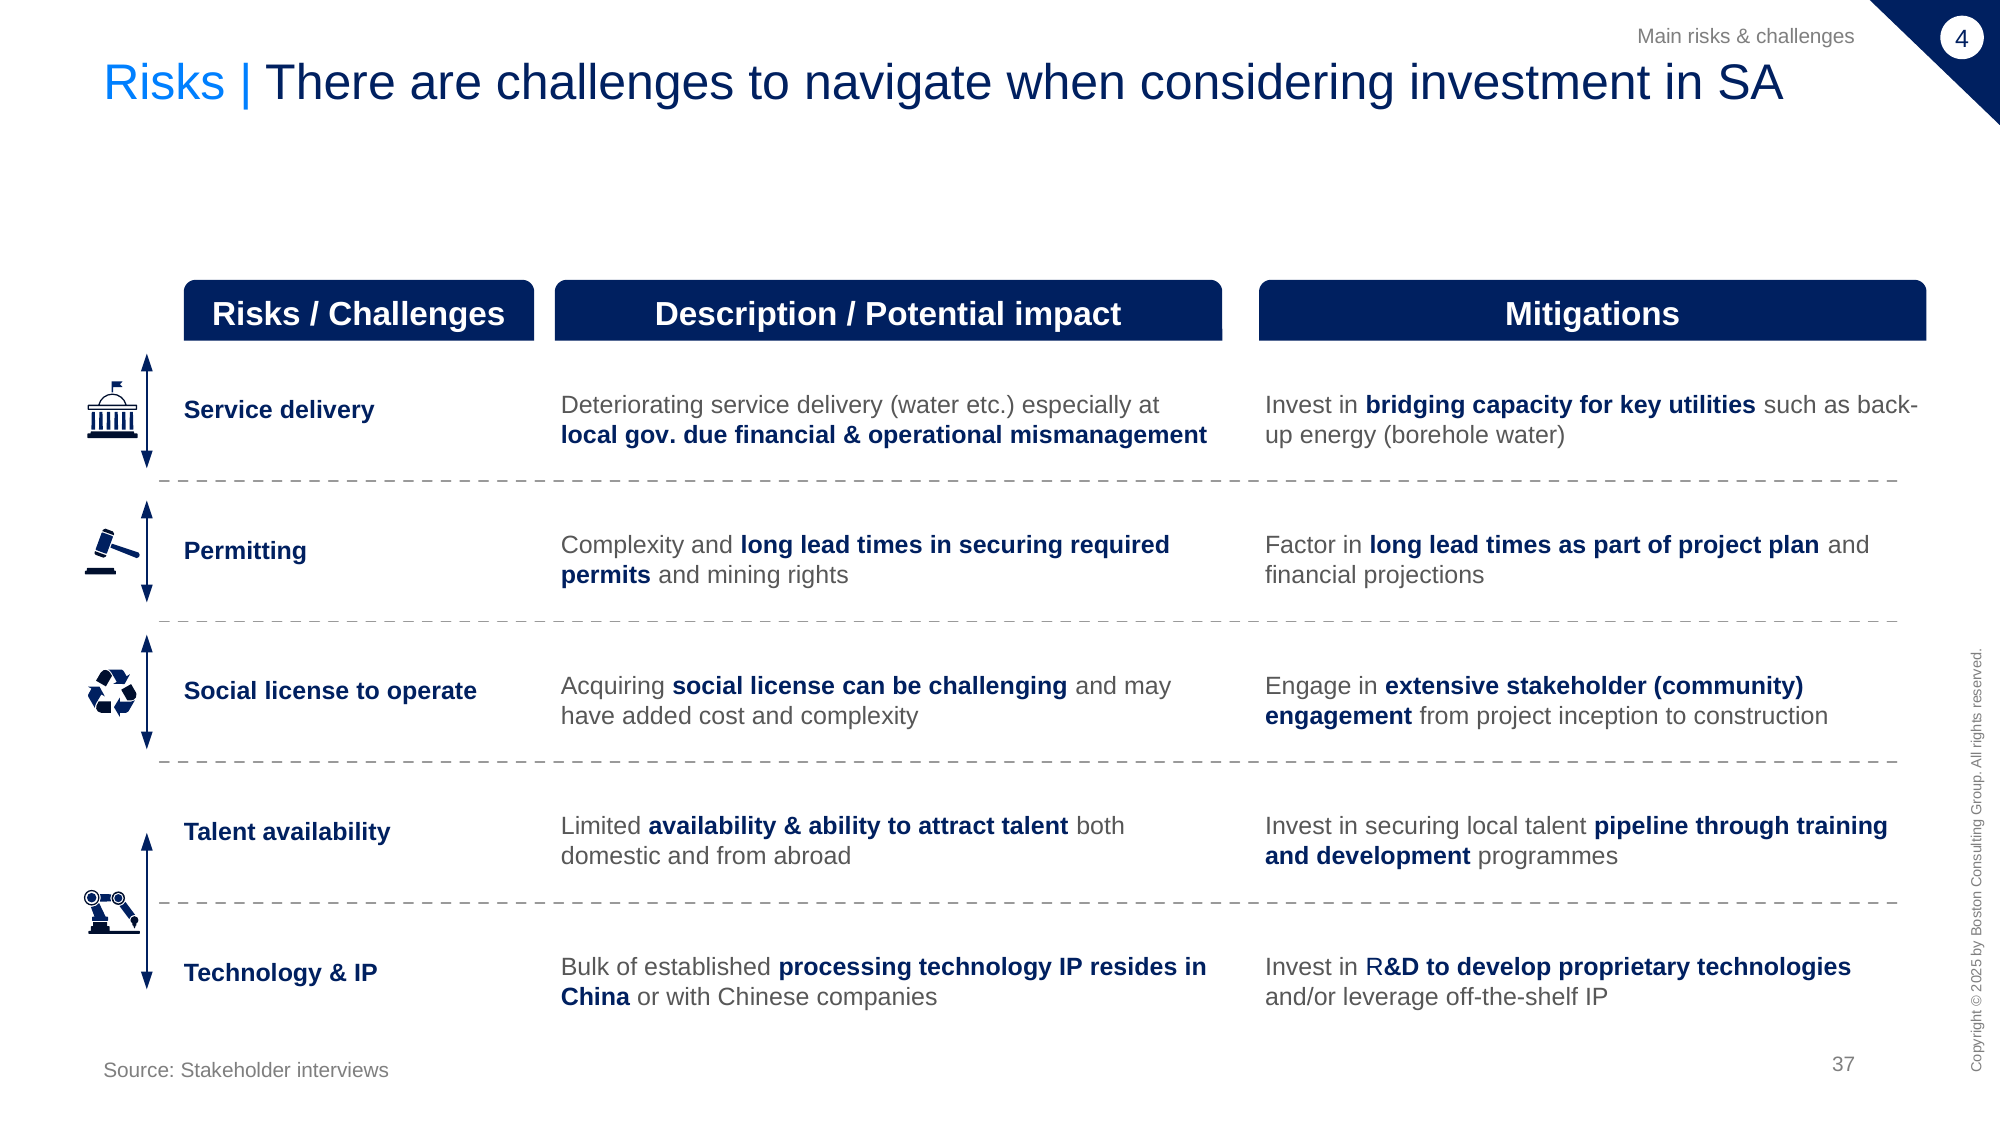

Main risks & challenges
4
# Risks | There are challenges to navigate when considering investment in SA
Risks / Challenges
Description / Potential impact
Mitigations
Deteriorating service delivery (water etc.) especially at local gov. due financial & operational mismanagement
Invest in bridging capacity for key utilities such as back-up energy (borehole water)
Service delivery
Complexity and long lead times in securing required permits and mining rights
Factor in long lead times as part of project plan and financial projections
Permitting
Acquiring social license can be challenging and may have added cost and complexity
Engage in extensive stakeholder (community) engagement from project inception to construction
Social license to operate
Limited availability & ability to attract talent both domestic and from abroad
Invest in securing local talent pipeline through training and development programmes
Talent availability
Bulk of established processing technology IP resides in China or with Chinese companies
Invest in R&D to develop proprietary technologies and/or leverage off-the-shelf IP
Technology & IP
Source: Stakeholder interviews